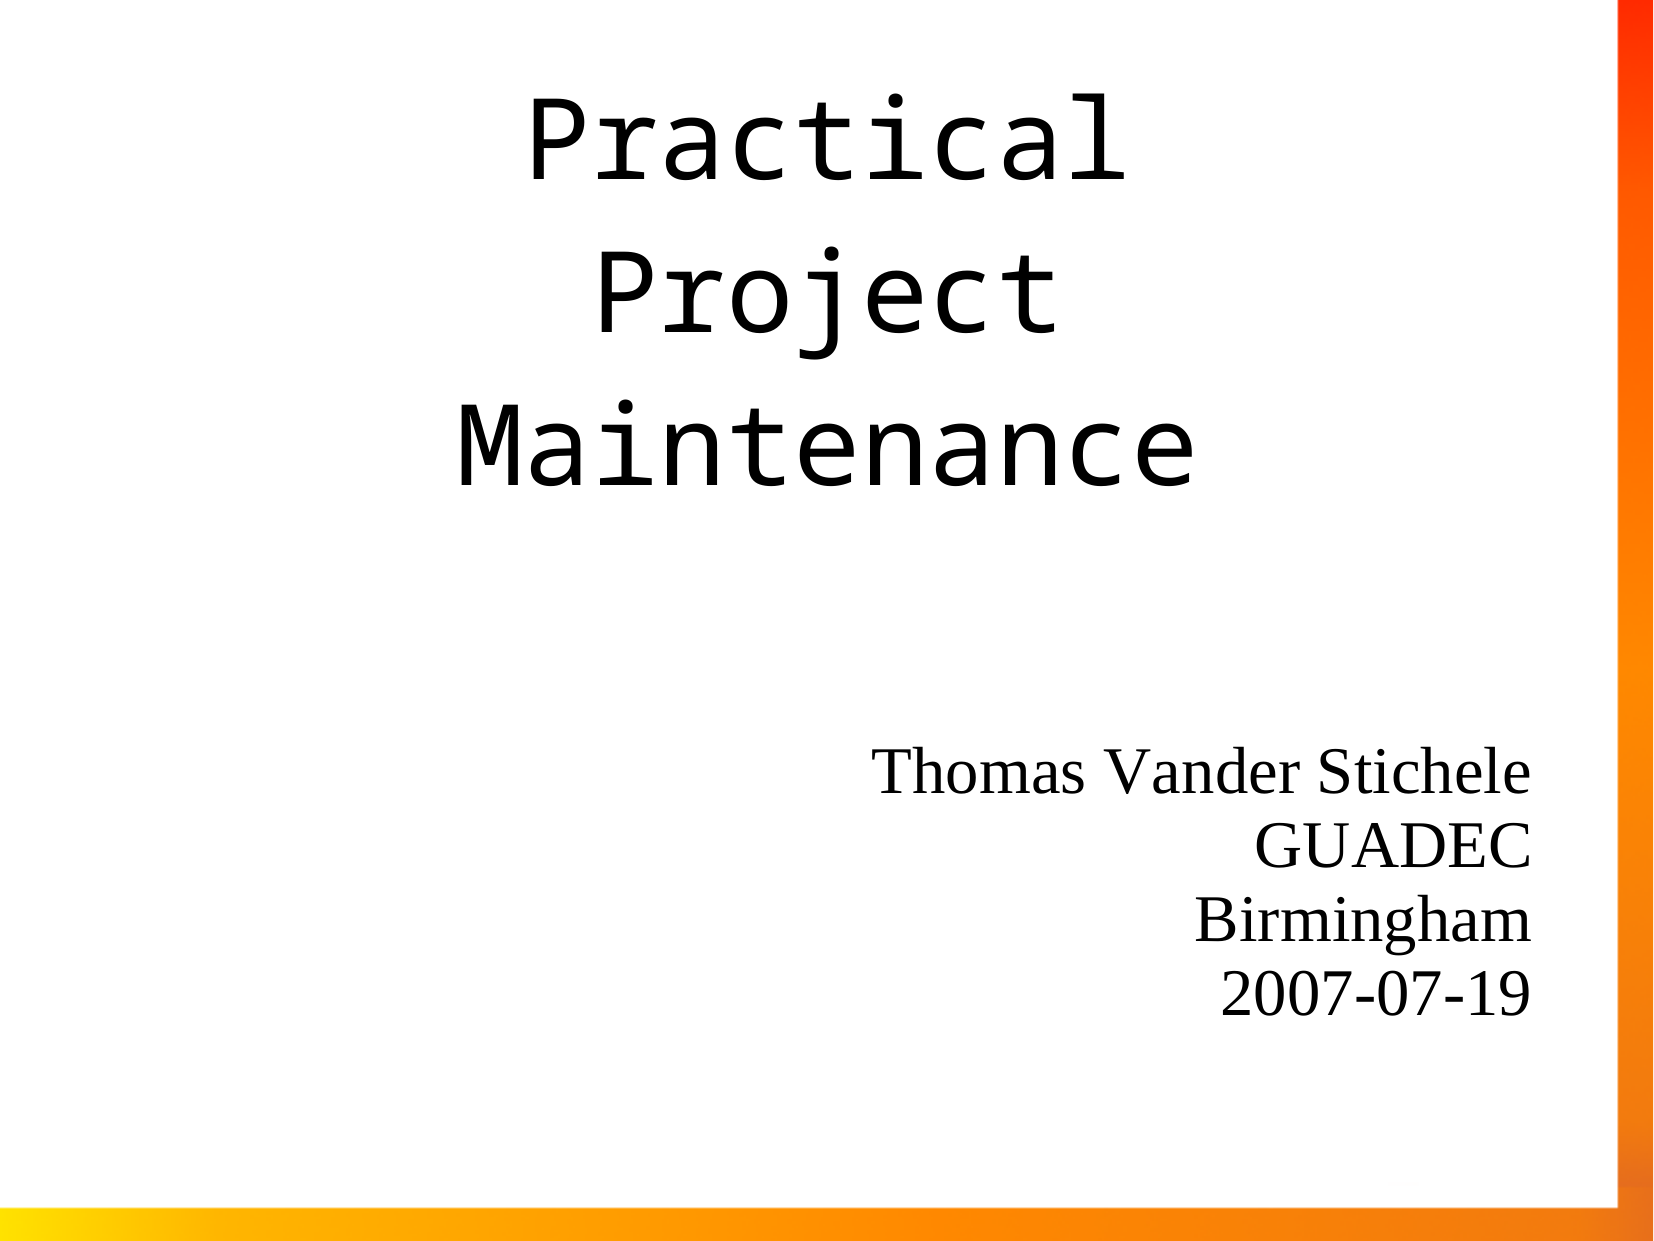

# Practical Project Maintenance
Thomas Vander Stichele
GUADEC
Birmingham
2007-07-19